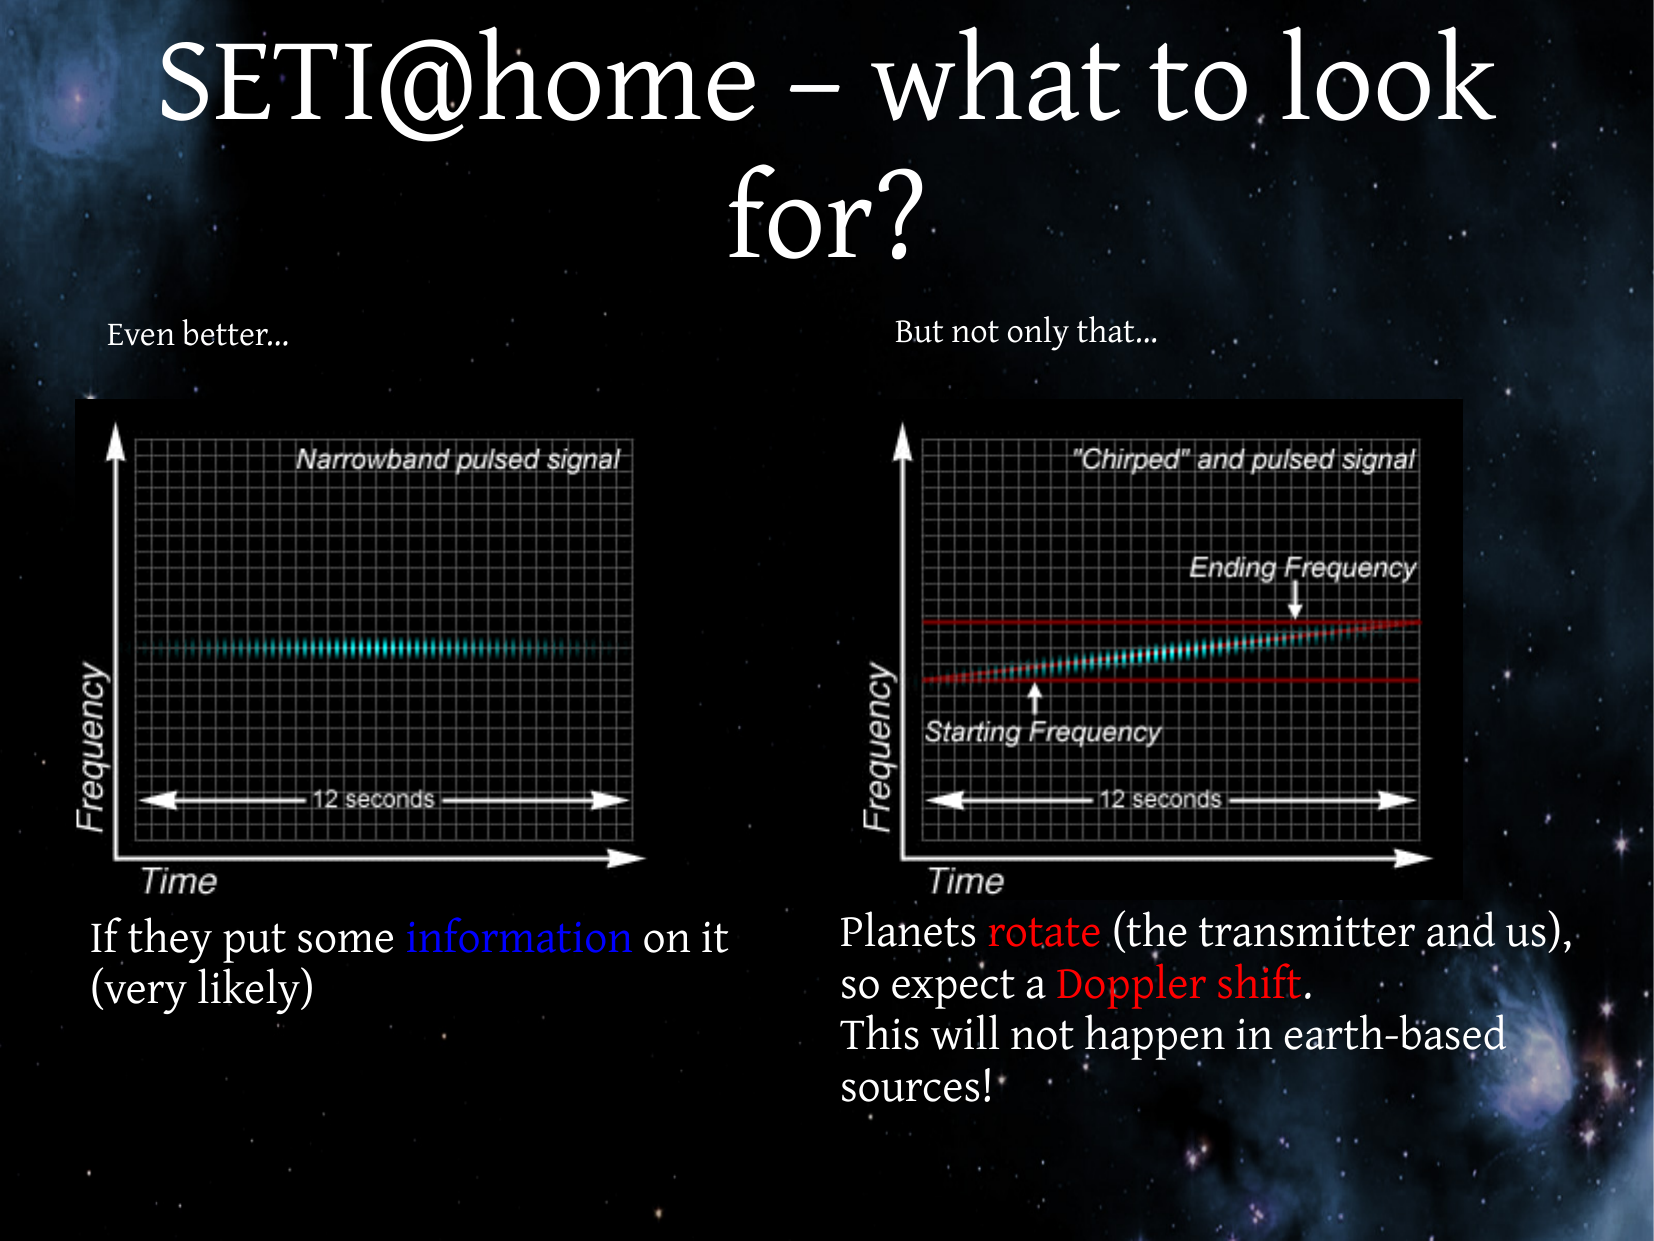

# SETI@home – what to look for?
But not only that...
Even better...
Planets rotate (the transmitter and us), so expect a Doppler shift.
This will not happen in earth-based sources!
If they put some information on it (very likely)